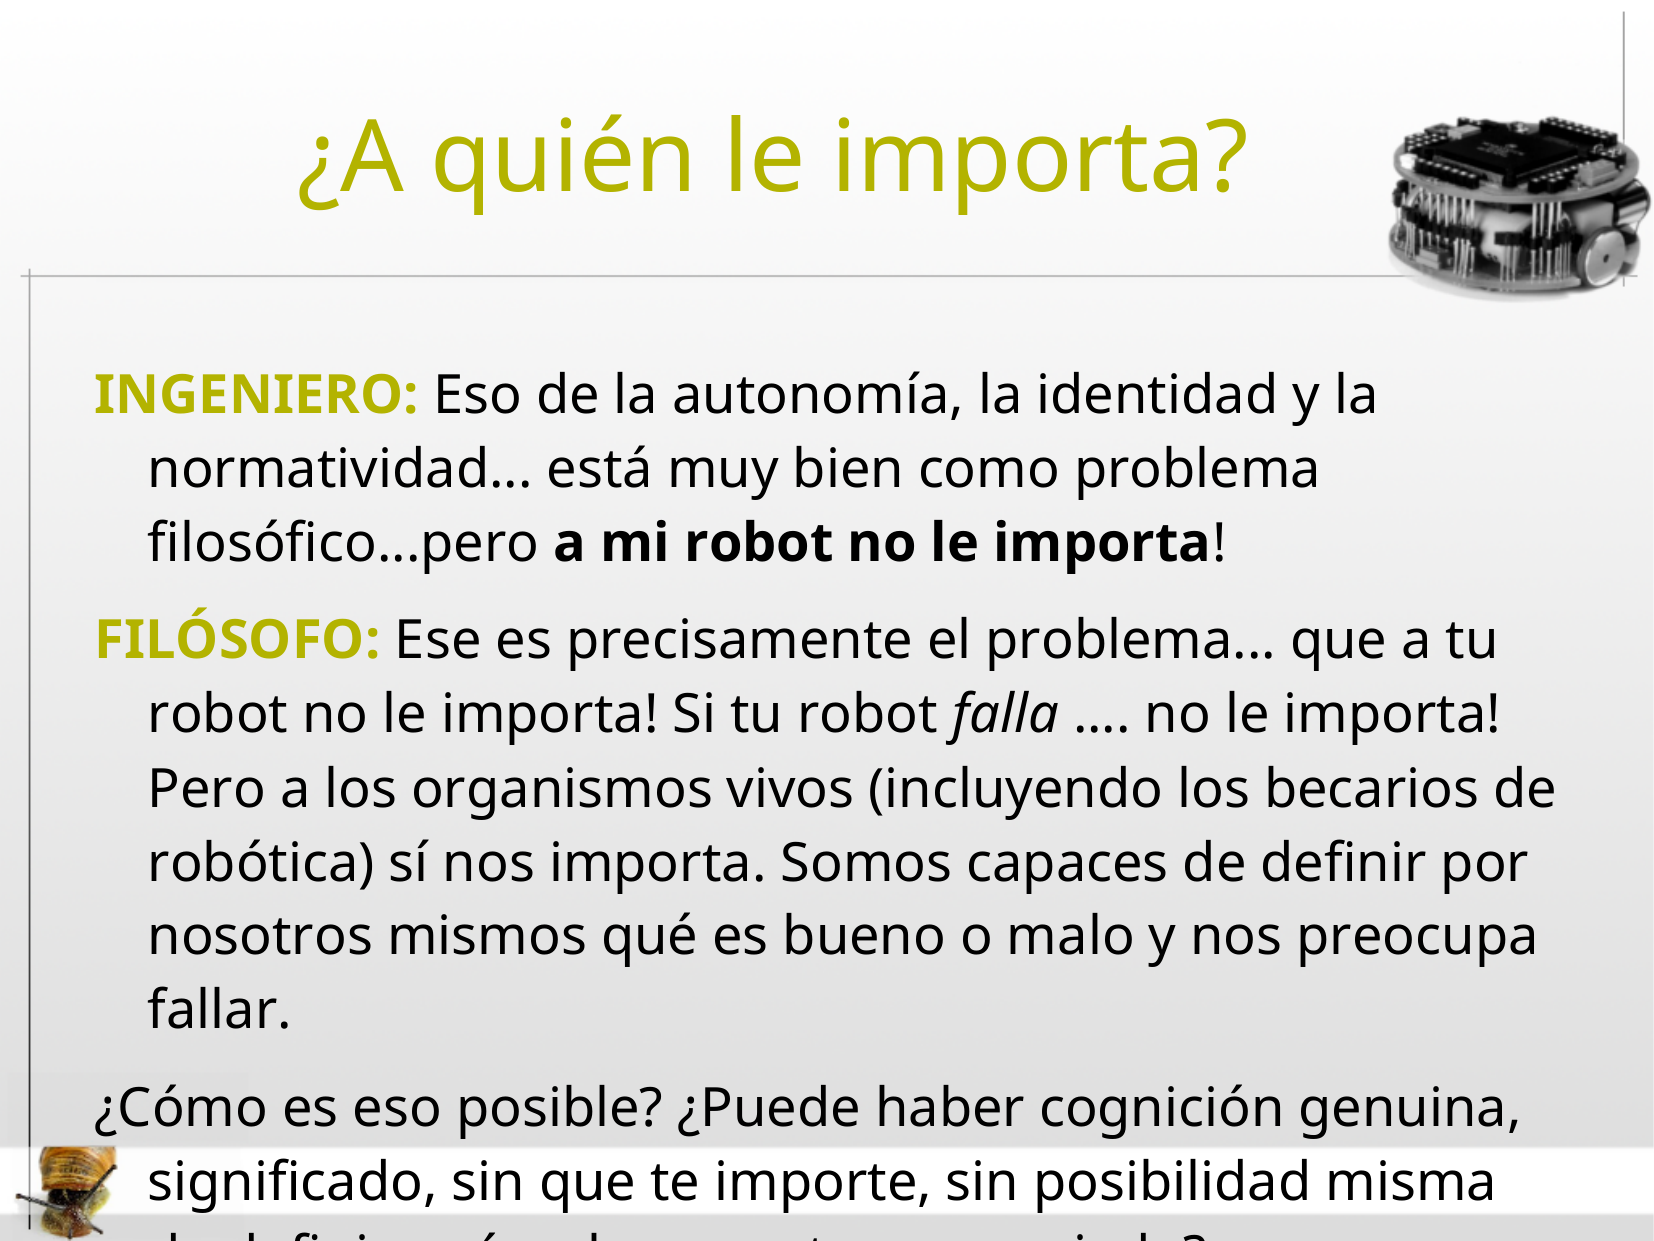

# ¿A quién le importa?
INGENIERO: Eso de la autonomía, la identidad y la normatividad... está muy bien como problema filosófico...pero a mi robot no le importa!
FILÓSOFO: Ese es precisamente el problema... que a tu robot no le importa! Si tu robot falla .... no le importa! Pero a los organismos vivos (incluyendo los becarios de robótica) sí nos importa. Somos capaces de definir por nosotros mismos qué es bueno o malo y nos preocupa fallar.
¿Cómo es eso posible? ¿Puede haber cognición genuina, significado, sin que te importe, sin posibilidad misma de definir qué es lo correcto o apropiado?